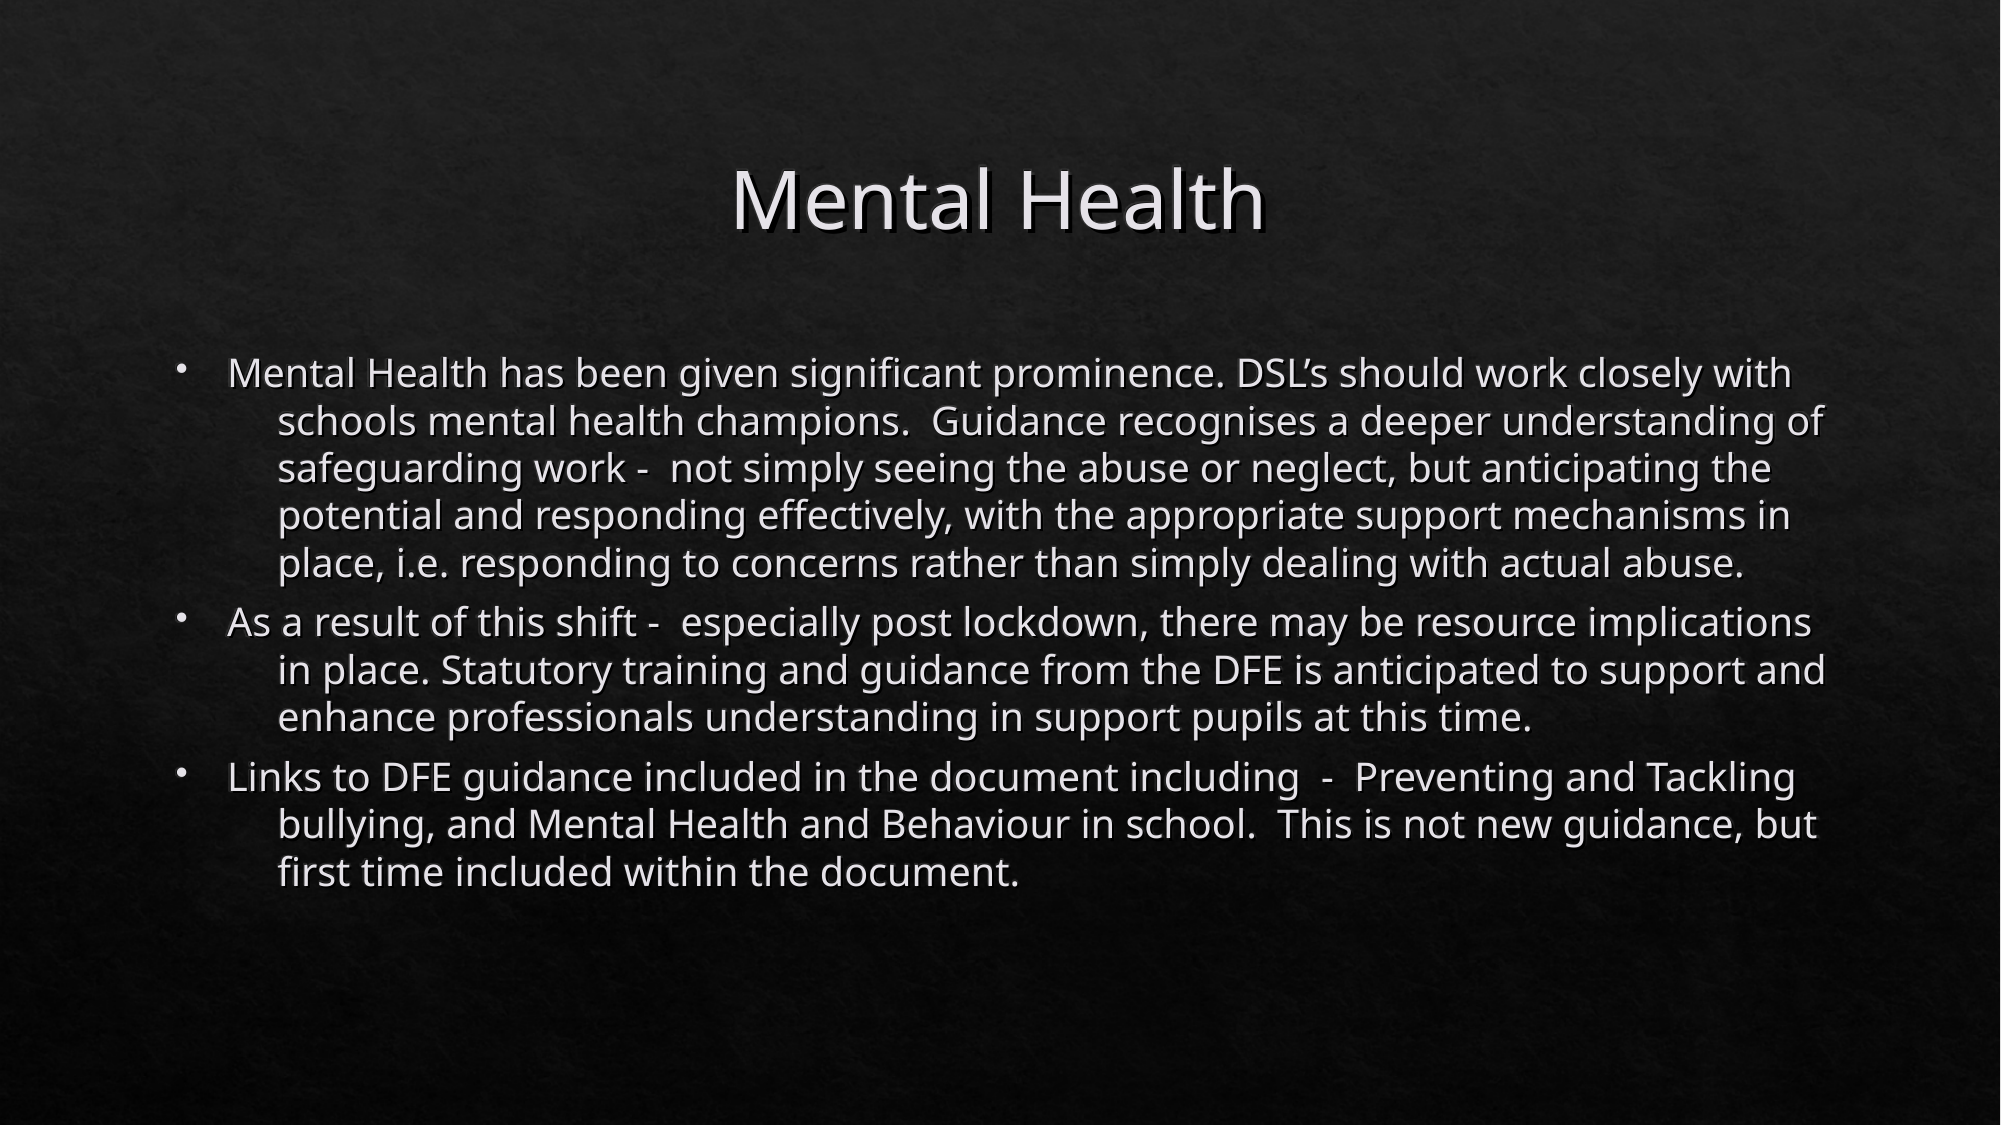

# Mental Health
Mental Health has been given significant prominence. DSL’s should work closely with schools mental health champions. Guidance recognises a deeper understanding of safeguarding work - not simply seeing the abuse or neglect, but anticipating the potential and responding effectively, with the appropriate support mechanisms in place, i.e. responding to concerns rather than simply dealing with actual abuse.
As a result of this shift - especially post lockdown, there may be resource implications in place. Statutory training and guidance from the DFE is anticipated to support and enhance professionals understanding in support pupils at this time.
Links to DFE guidance included in the document including - Preventing and Tackling bullying, and Mental Health and Behaviour in school. This is not new guidance, but first time included within the document.